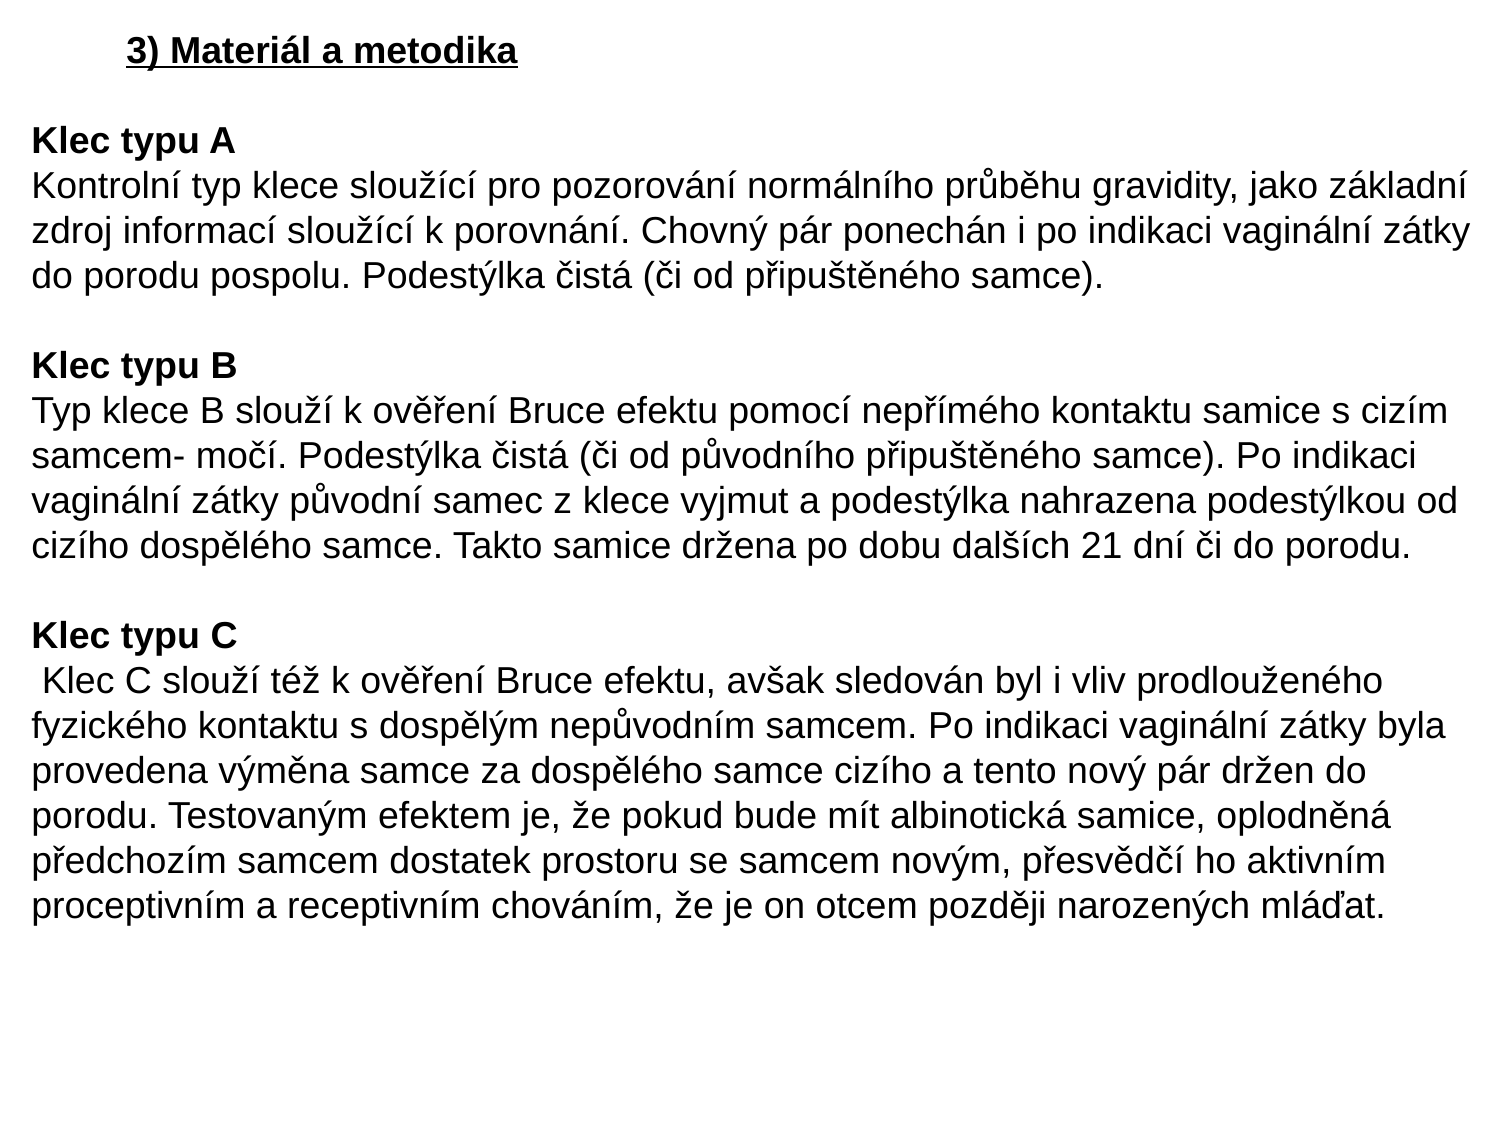

3) Materiál a metodika
Klec typu A
Kontrolní typ klece sloužící pro pozorování normálního průběhu gravidity, jako základní zdroj informací sloužící k porovnání. Chovný pár ponechán i po indikaci vaginální zátky do porodu pospolu. Podestýlka čistá (či od připuštěného samce).
Klec typu B
Typ klece B slouží k ověření Bruce efektu pomocí nepřímého kontaktu samice s cizím samcem- močí. Podestýlka čistá (či od původního připuštěného samce). Po indikaci vaginální zátky původní samec z klece vyjmut a podestýlka nahrazena podestýlkou od cizího dospělého samce. Takto samice držena po dobu dalších 21 dní či do porodu.
Klec typu C
 Klec C slouží též k ověření Bruce efektu, avšak sledován byl i vliv prodlouženého fyzického kontaktu s dospělým nepůvodním samcem. Po indikaci vaginální zátky byla provedena výměna samce za dospělého samce cizího a tento nový pár držen do porodu. Testovaným efektem je, že pokud bude mít albinotická samice, oplodněná předchozím samcem dostatek prostoru se samcem novým, přesvědčí ho aktivním proceptivním a receptivním chováním, že je on otcem později narozených mláďat.